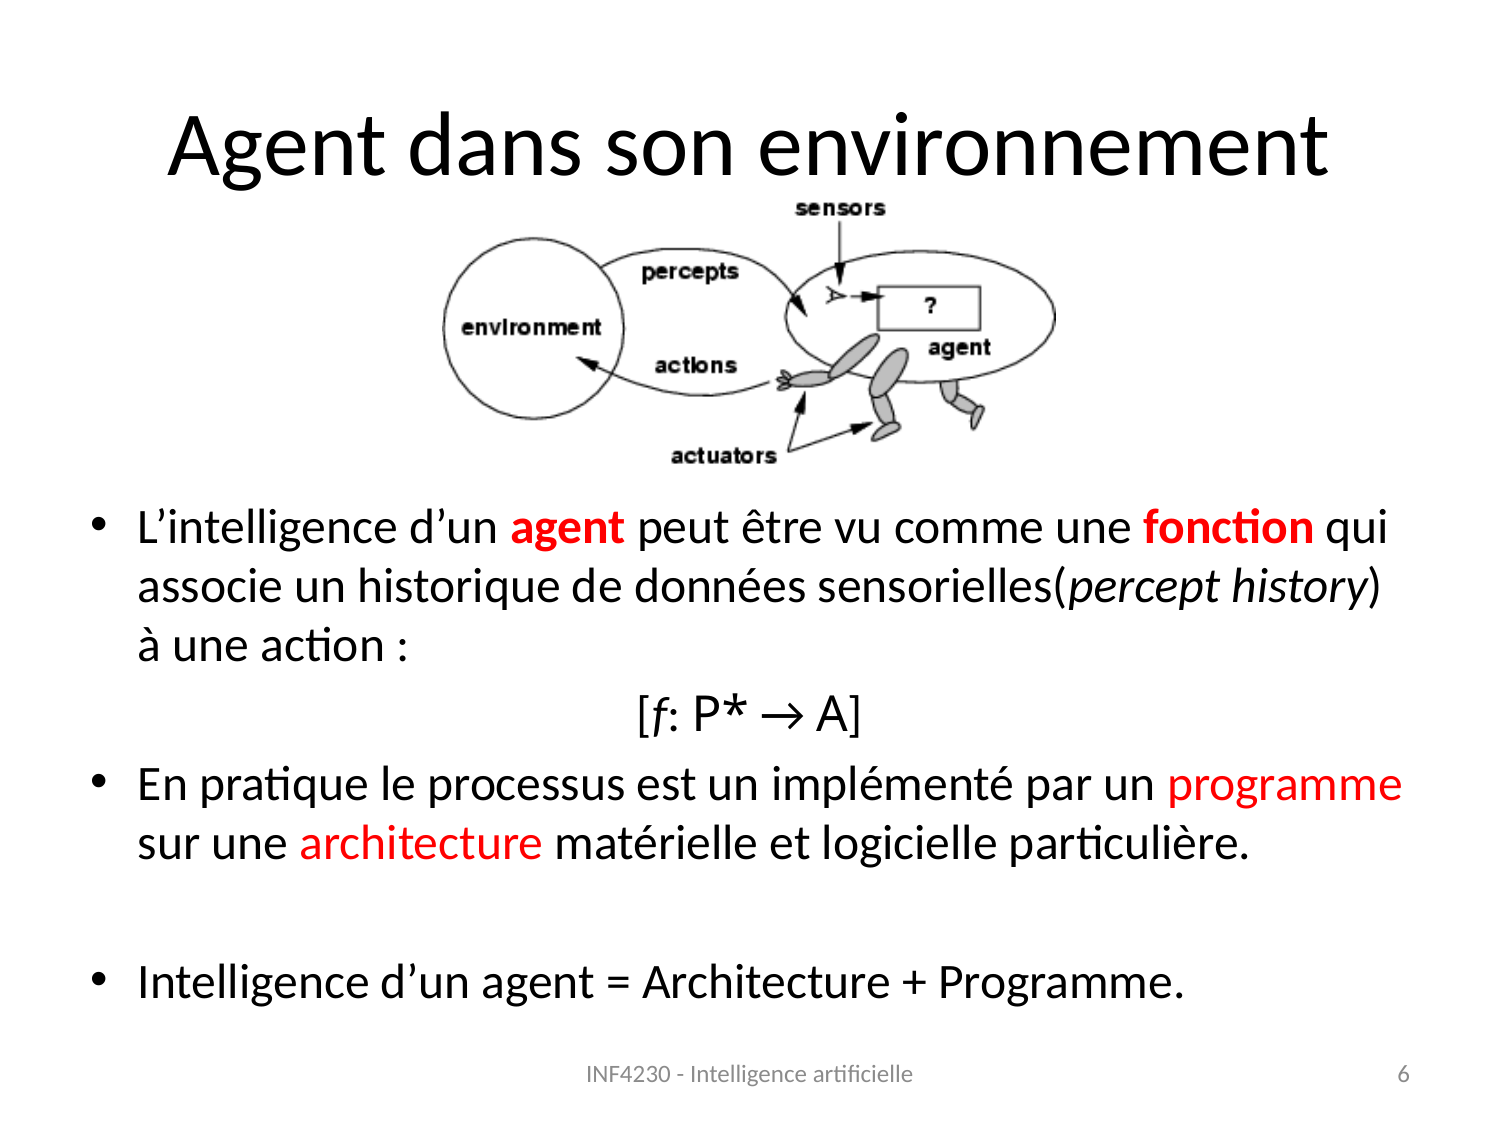

# Agent dans son environnement
L’intelligence d’un agent peut être vu comme une fonction qui associe un historique de données sensorielles(percept history) à une action :
[f: P* → A]
En pratique le processus est un implémenté par un programme sur une architecture matérielle et logicielle particulière.
Intelligence d’un agent = Architecture + Programme.
INF4230 - Intelligence artificielle